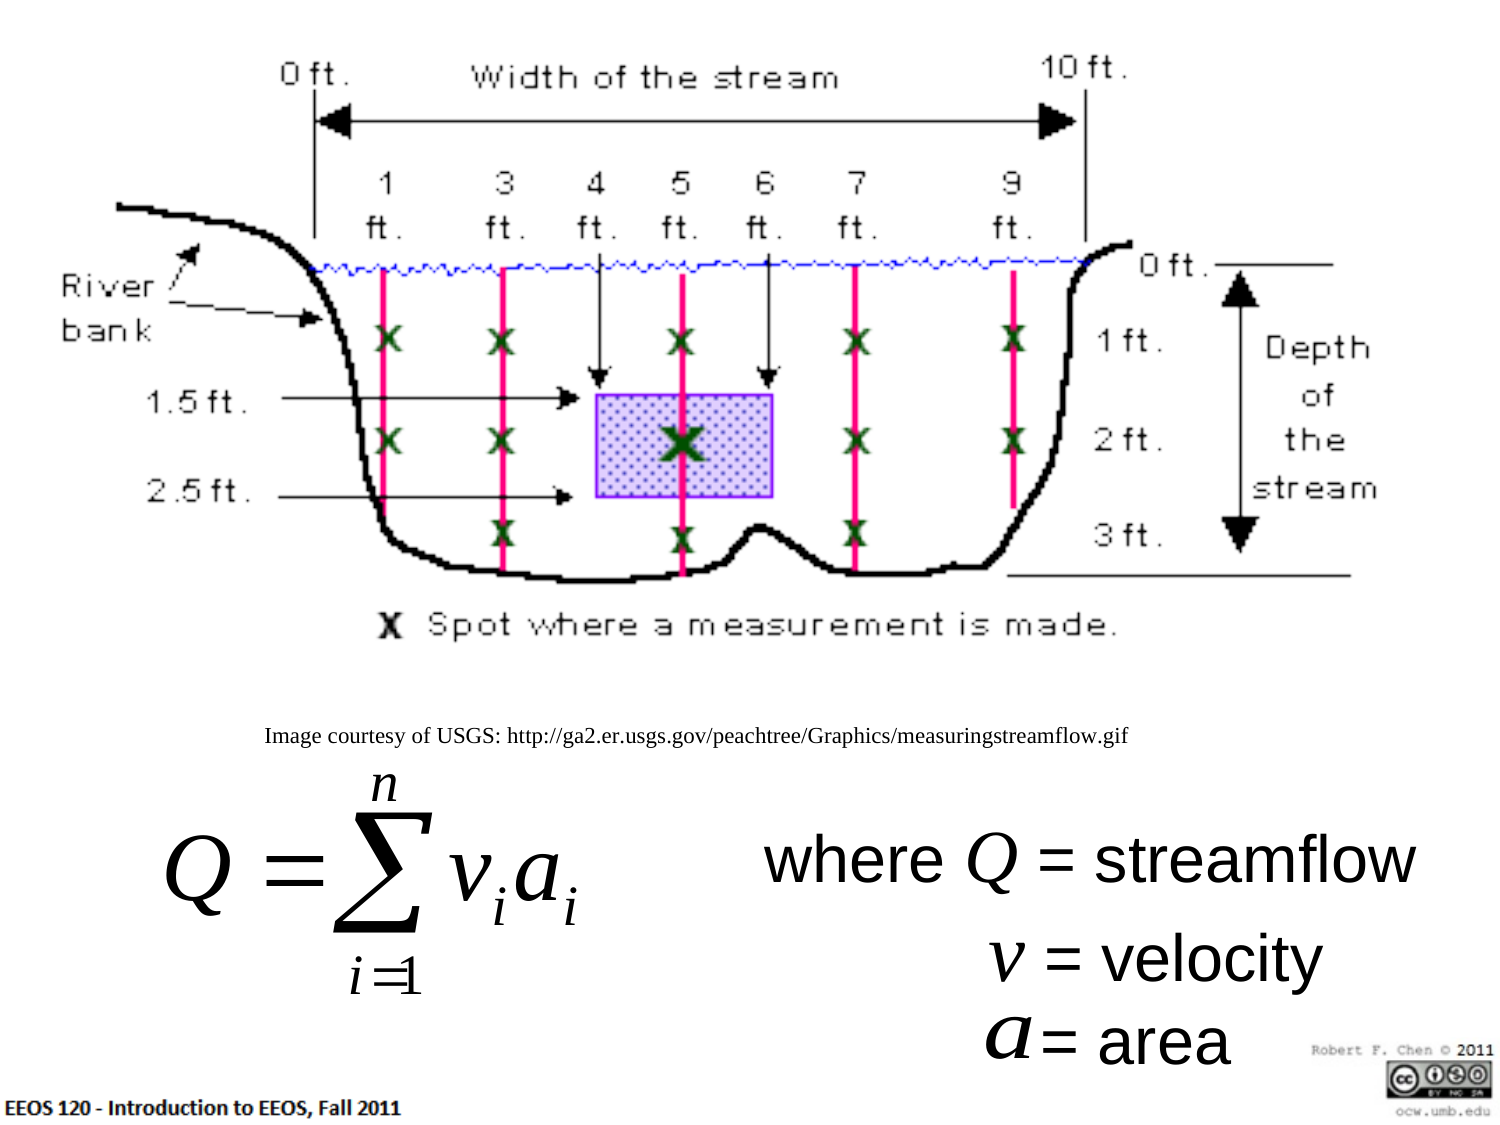

Image courtesy of USGS: http://ga2.er.usgs.gov/peachtree/Graphics/measuringstreamflow.gif
where Q = streamflow
	 v = velocity
	 = area